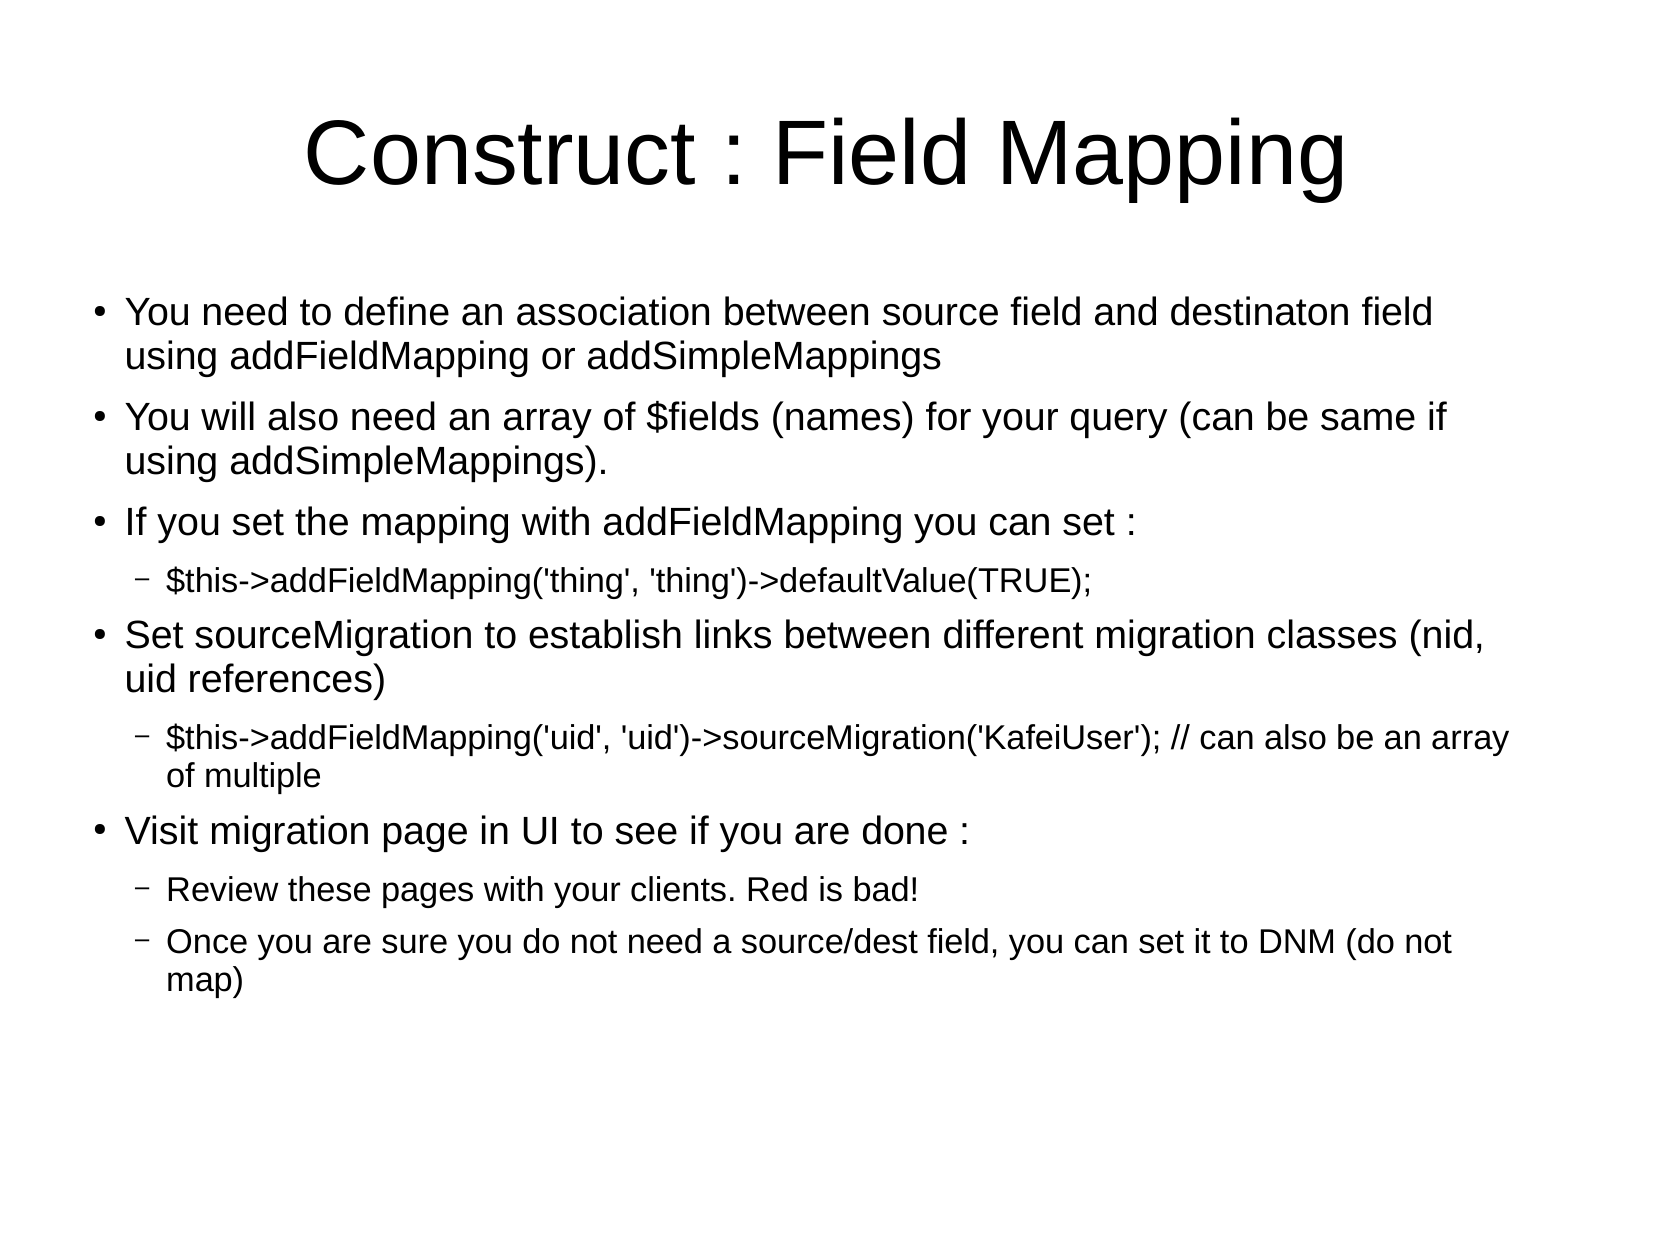

# Construct : Field Mapping
You need to define an association between source field and destinaton field using addFieldMapping or addSimpleMappings
You will also need an array of $fields (names) for your query (can be same if using addSimpleMappings).
If you set the mapping with addFieldMapping you can set :
$this->addFieldMapping('thing', 'thing')->defaultValue(TRUE);
Set sourceMigration to establish links between different migration classes (nid, uid references)
$this->addFieldMapping('uid', 'uid')->sourceMigration('KafeiUser'); // can also be an array of multiple
Visit migration page in UI to see if you are done :
Review these pages with your clients. Red is bad!
Once you are sure you do not need a source/dest field, you can set it to DNM (do not map)